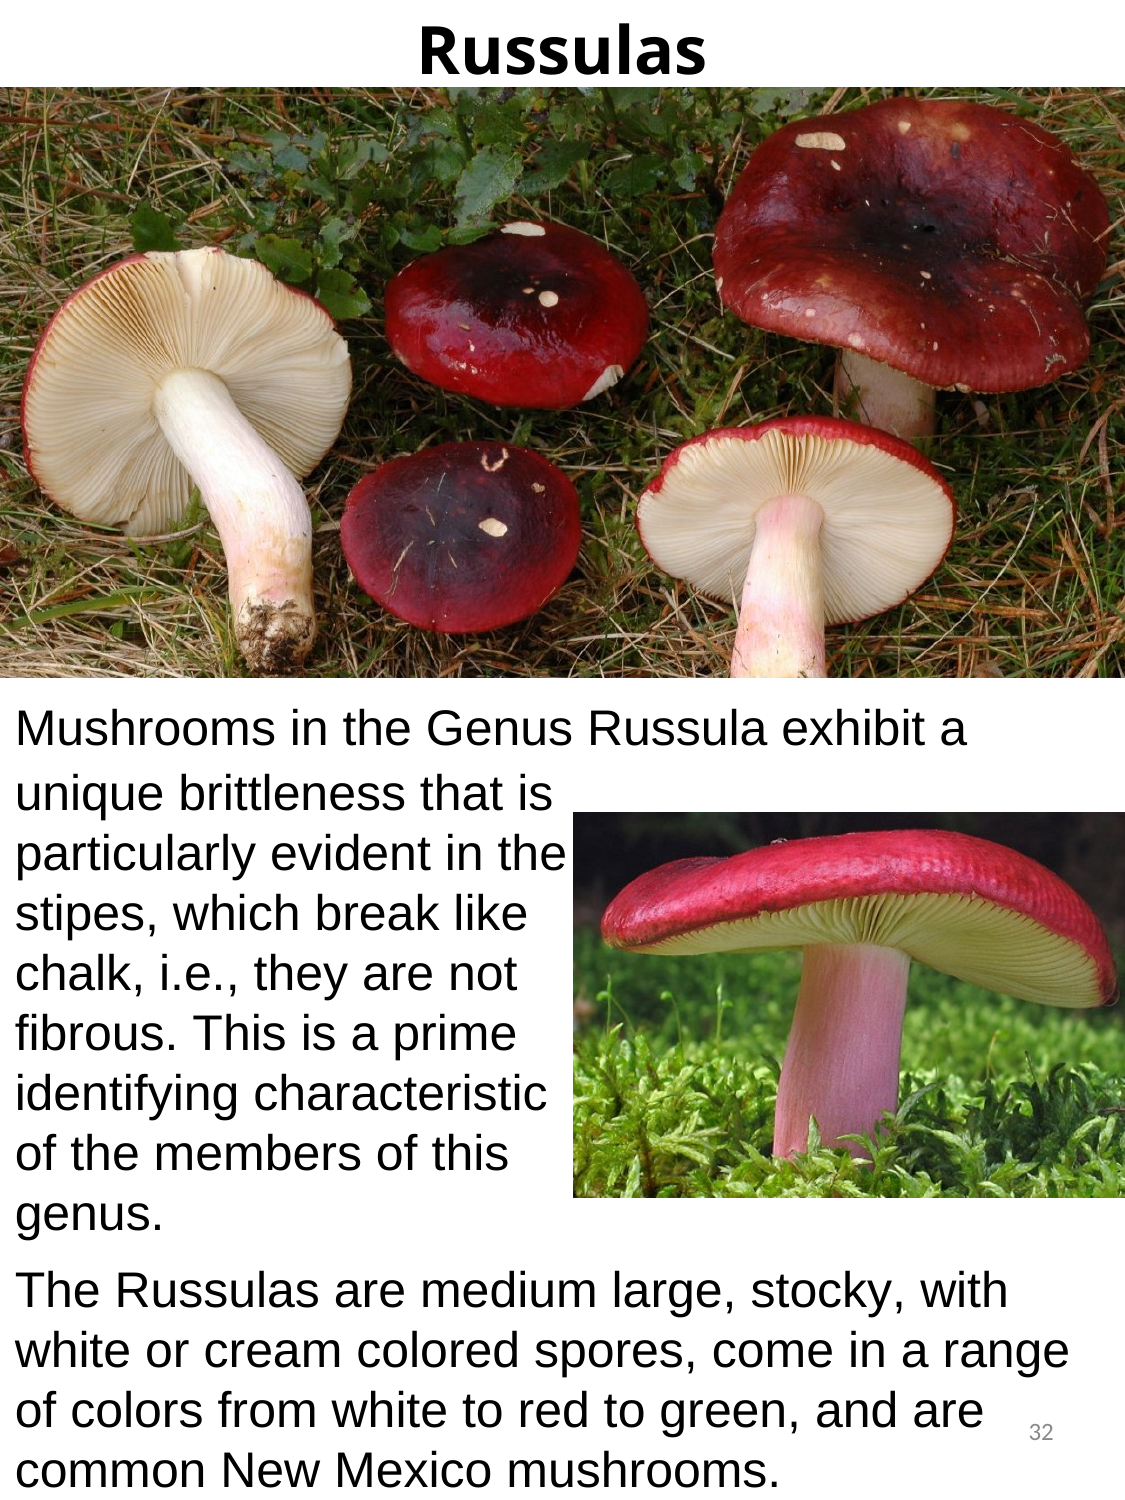

Russulas
Mushrooms in the Genus Russula exhibit a
unique brittleness that is particularly evident in the stipes, which break like chalk, i.e., they are not fibrous. This is a prime identifying characteristic of the members of this genus.
The Russulas are medium large, stocky, with white or cream colored spores, come in a range of colors from white to red to green, and are common New Mexico mushrooms.